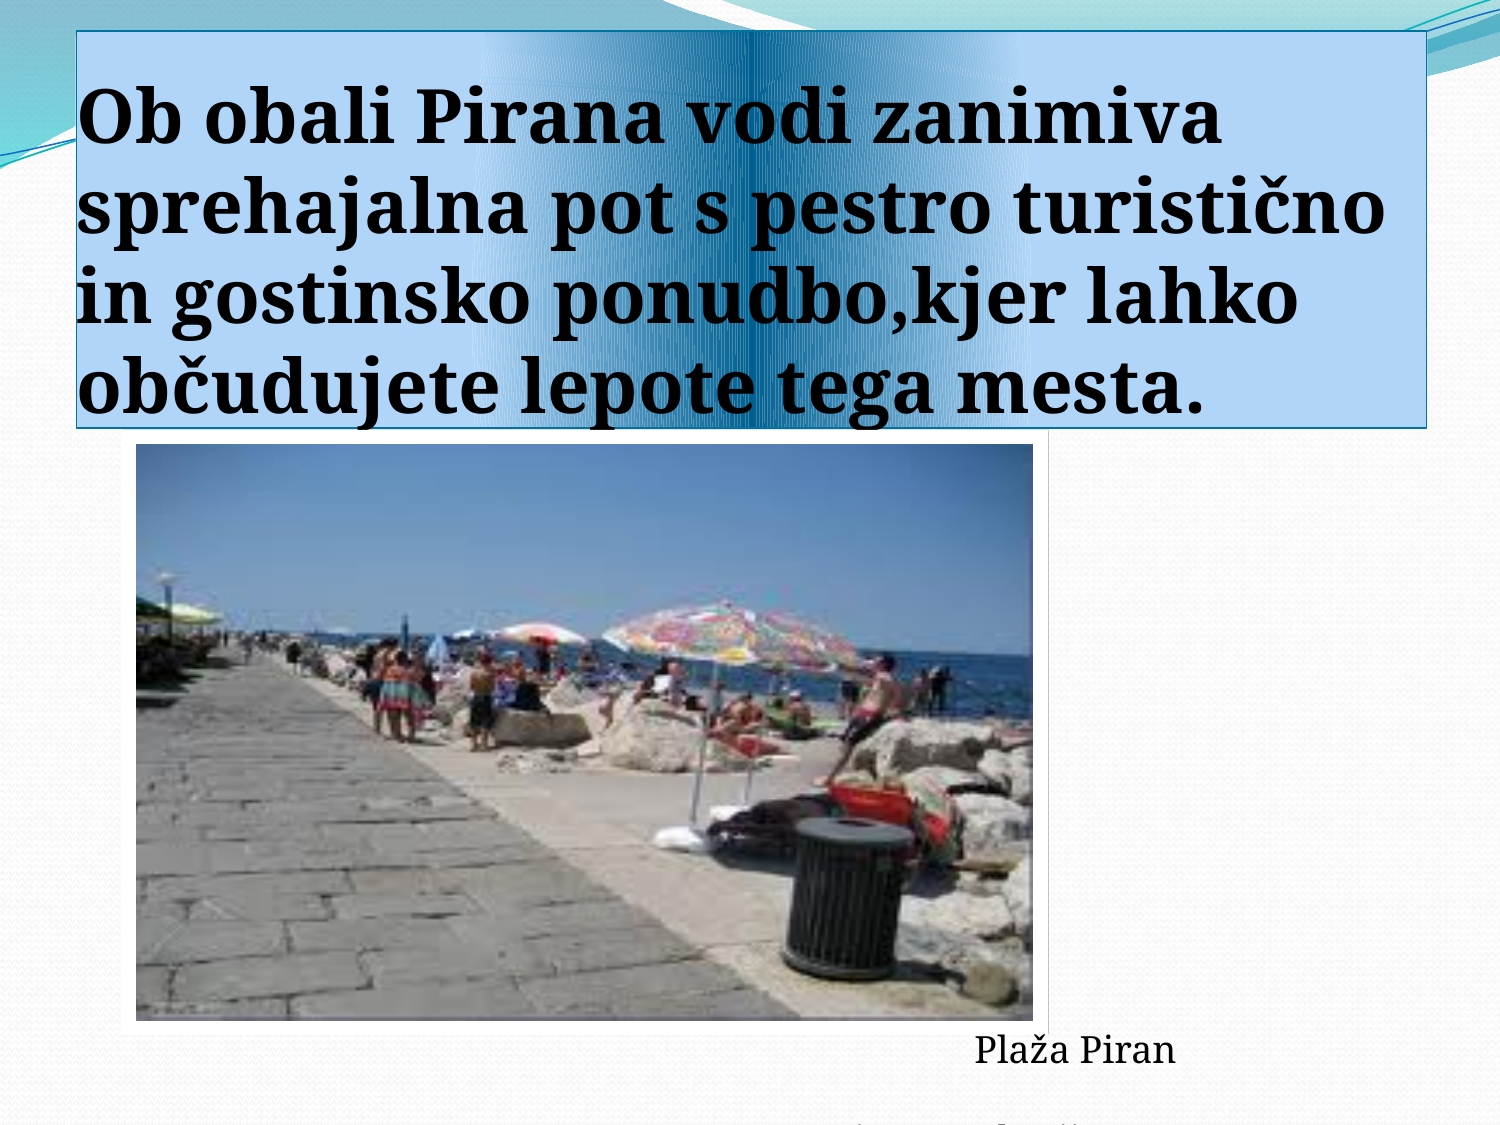

# Ob obali Pirana vodi zanimiva sprehajalna pot s pestro turistično in gostinsko ponudbo,kjer lahko občudujete lepote tega mesta.
 Plaža Piran
 Vir:www.kraji.eu